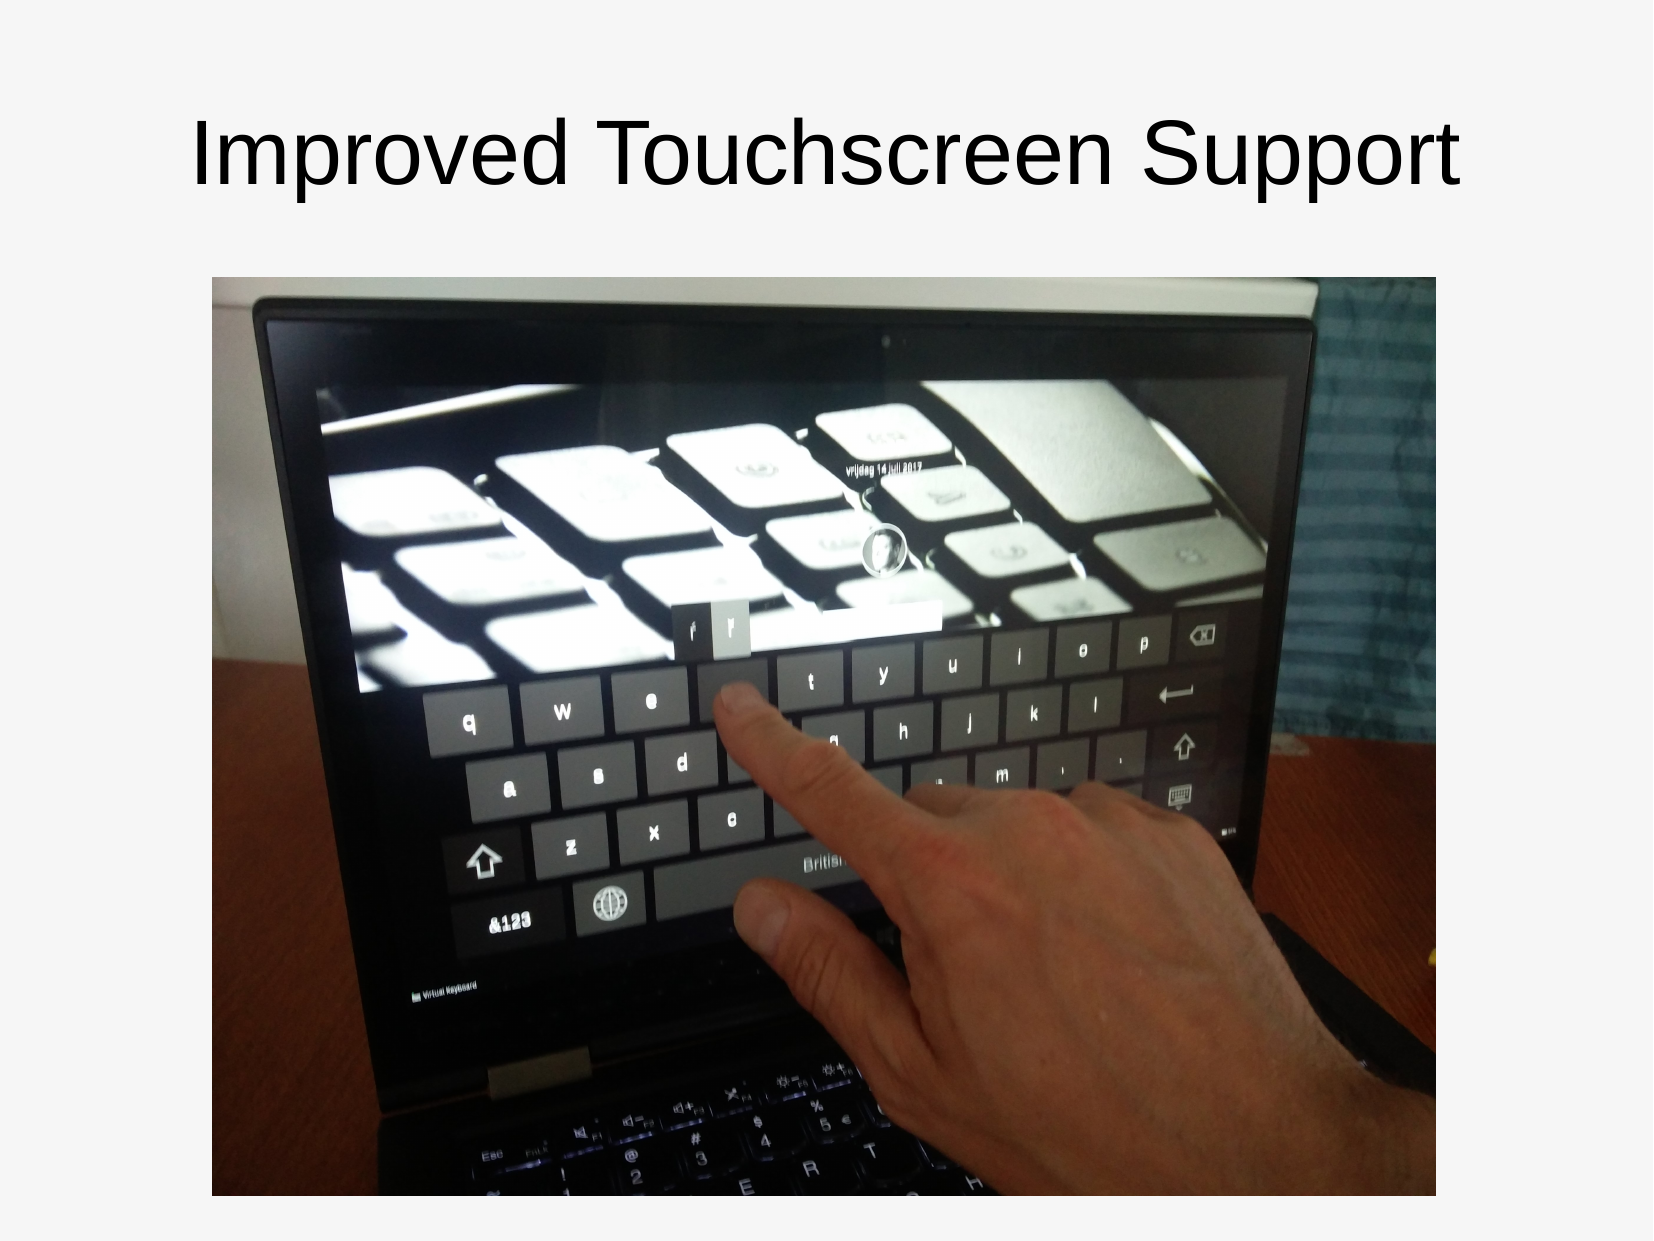

# Improved Touchscreen Support
Design for full-page screenshots